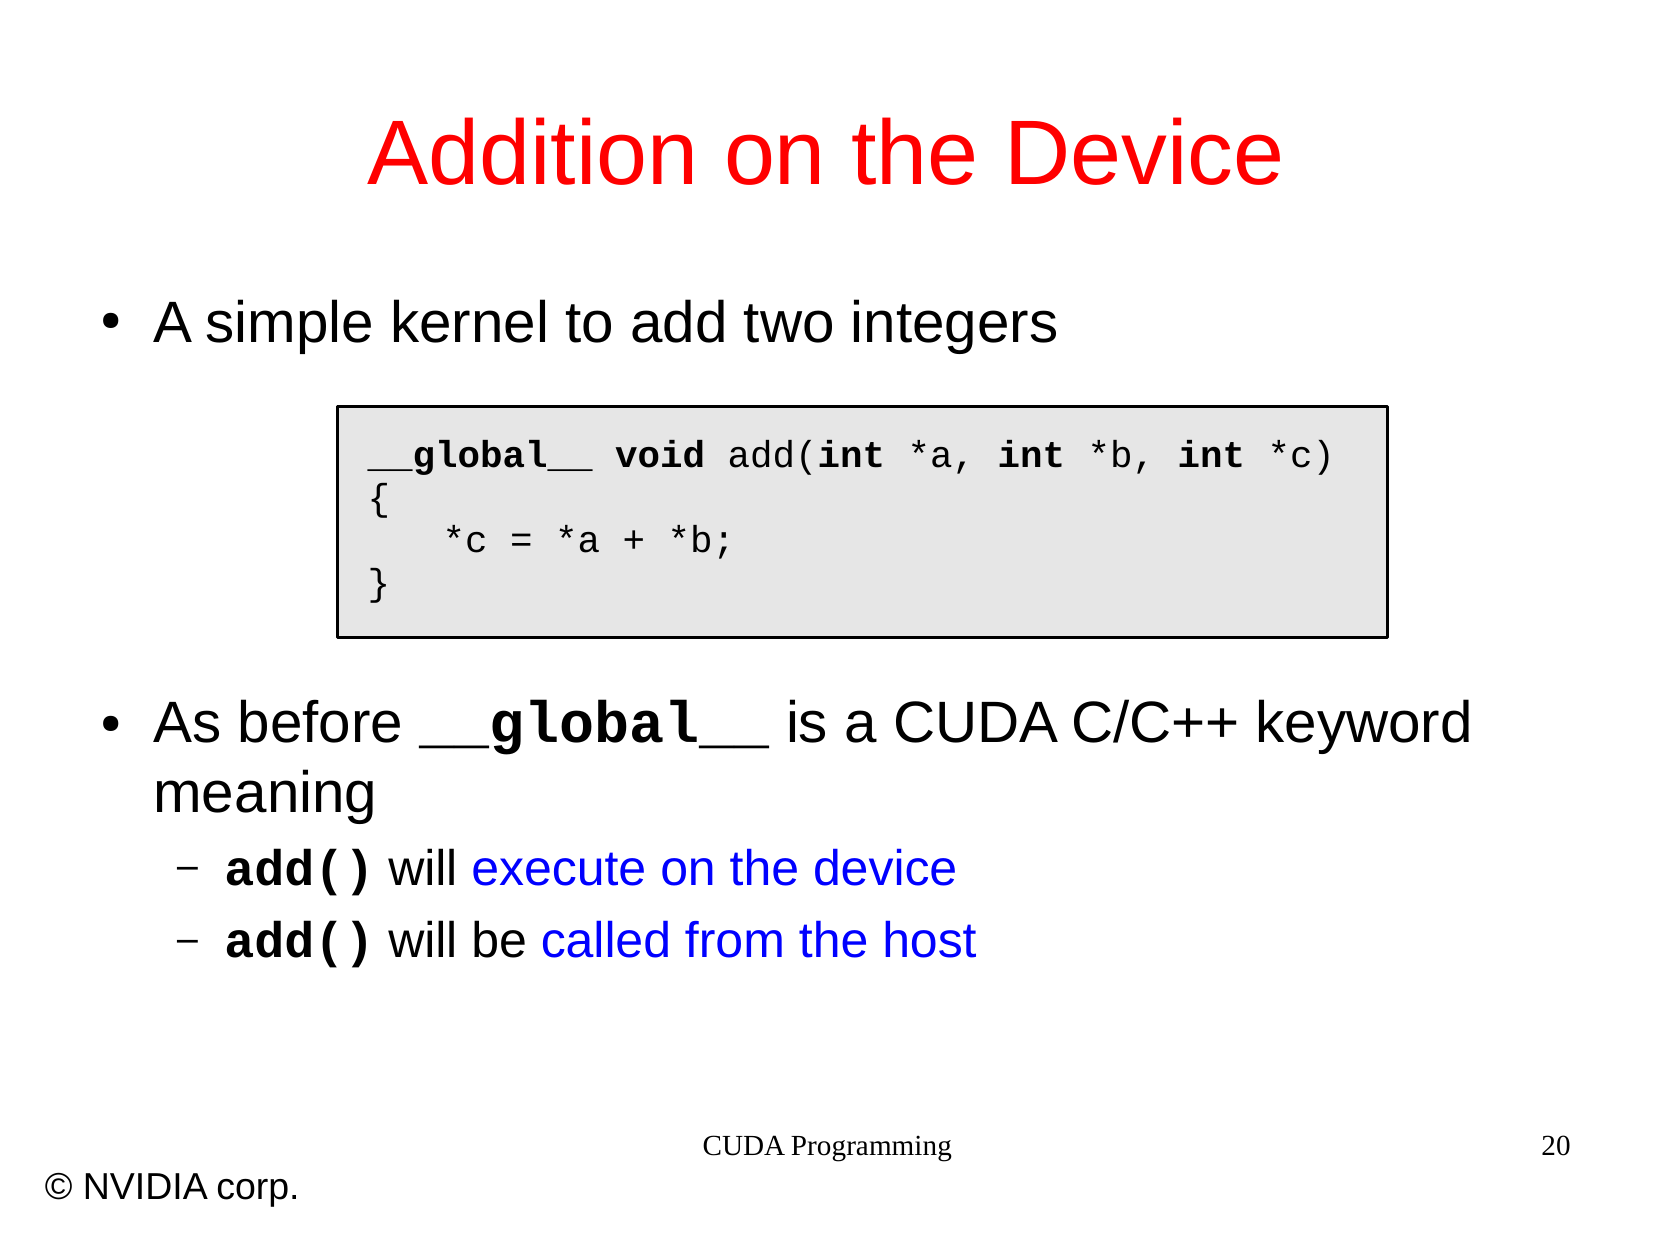

# Addition on the Device
A simple kernel to add two integers
As before __global__ is a CUDA C/C++ keyword meaning
add() will execute on the device
add() will be called from the host
__global__ void add(int *a, int *b, int *c)
{
	*c = *a + *b;
}
CUDA Programming
20
© NVIDIA corp.